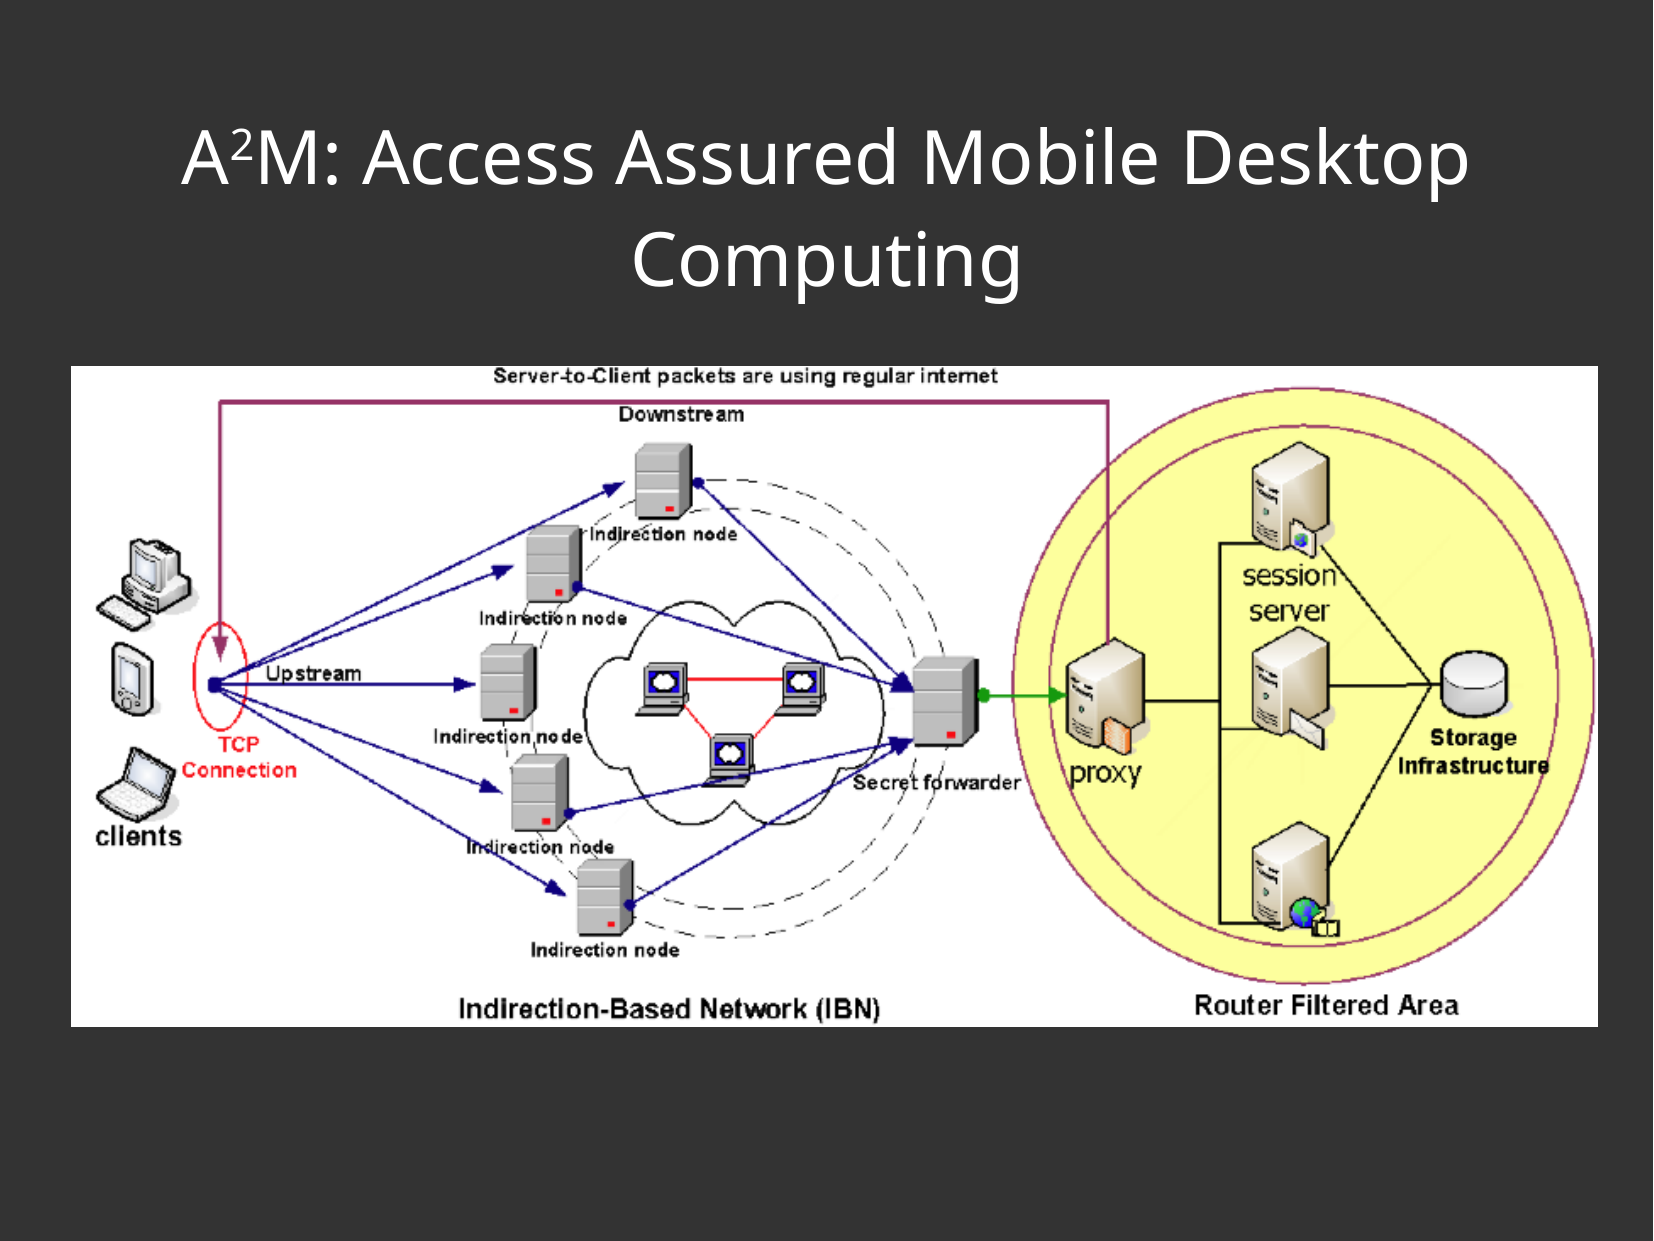

# A2M: Access Assured Mobile Desktop Computing